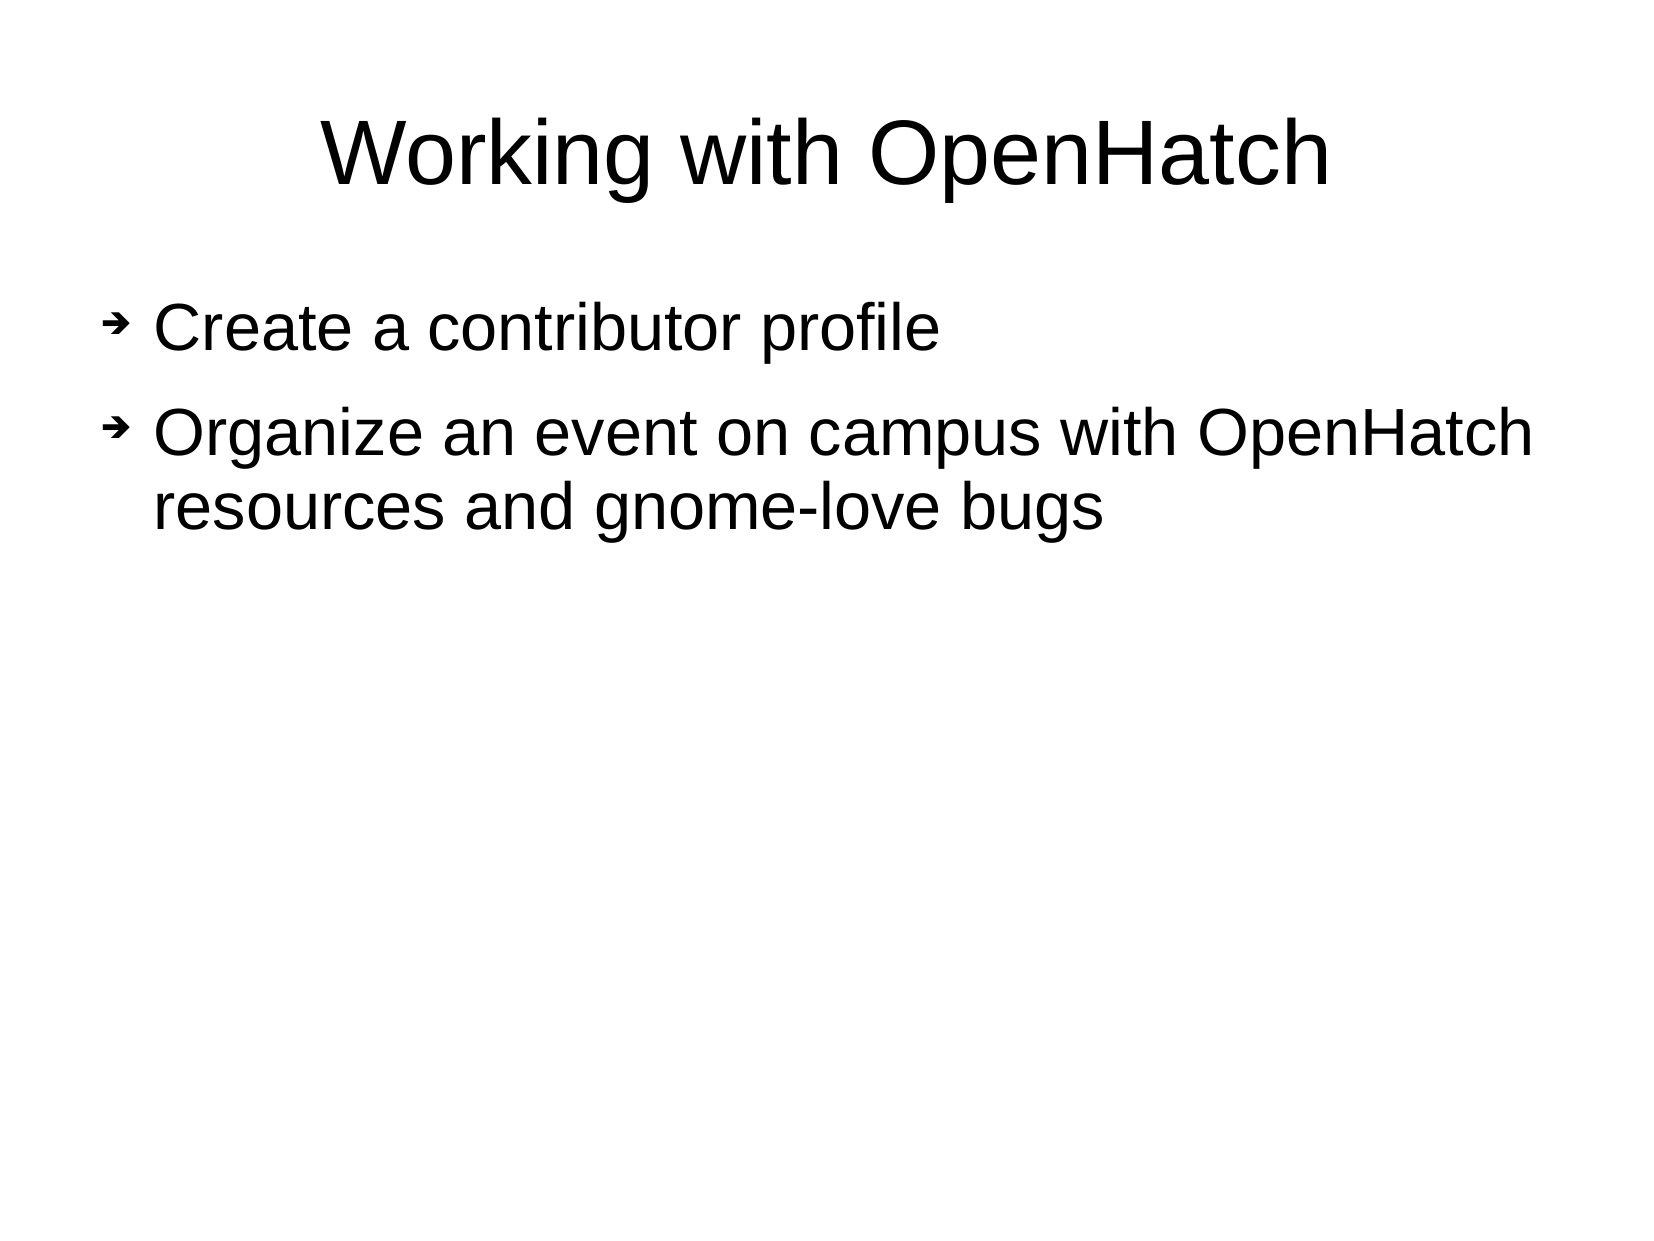

# Working with OpenHatch
Create a contributor profile
Organize an event on campus with OpenHatch resources and gnome-love bugs